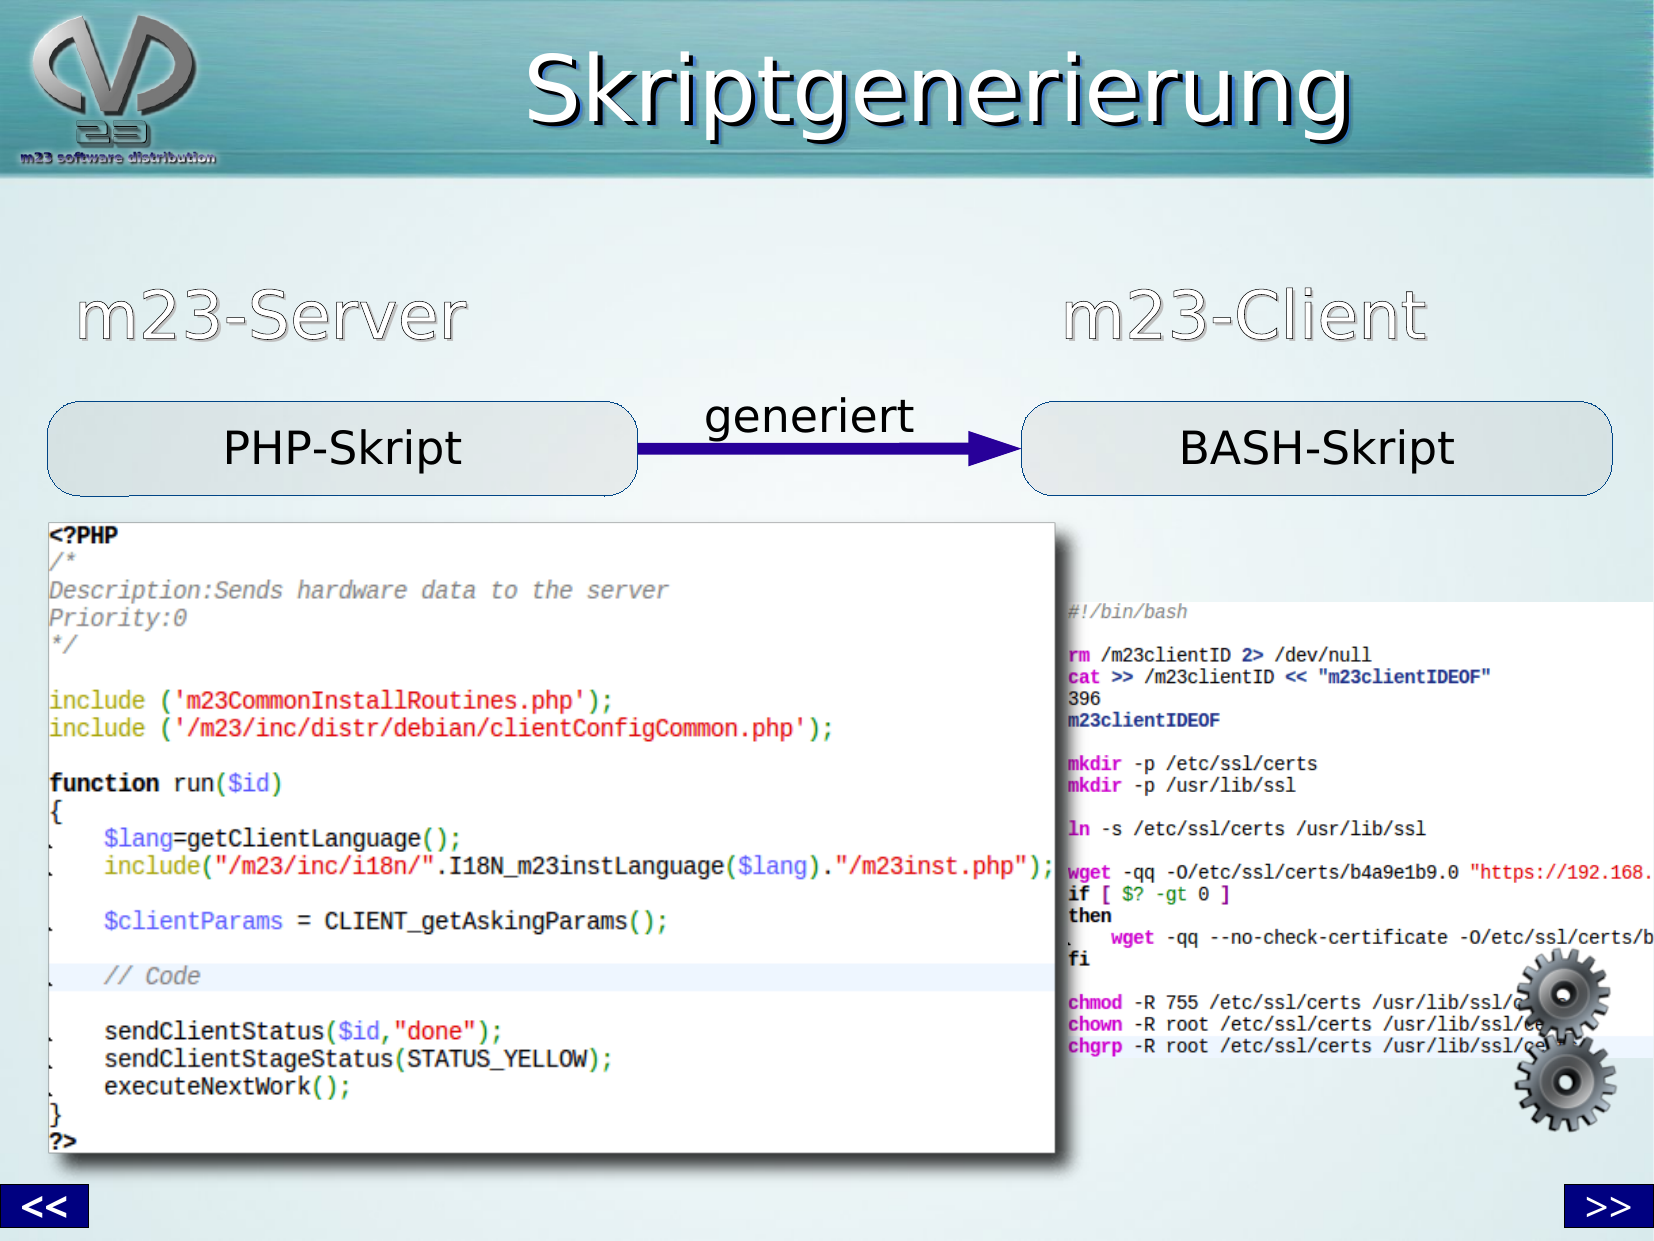

# Skriptgenerierung
m23-Server
m23-Client
generiert
BASH-Skript
PHP-Skript